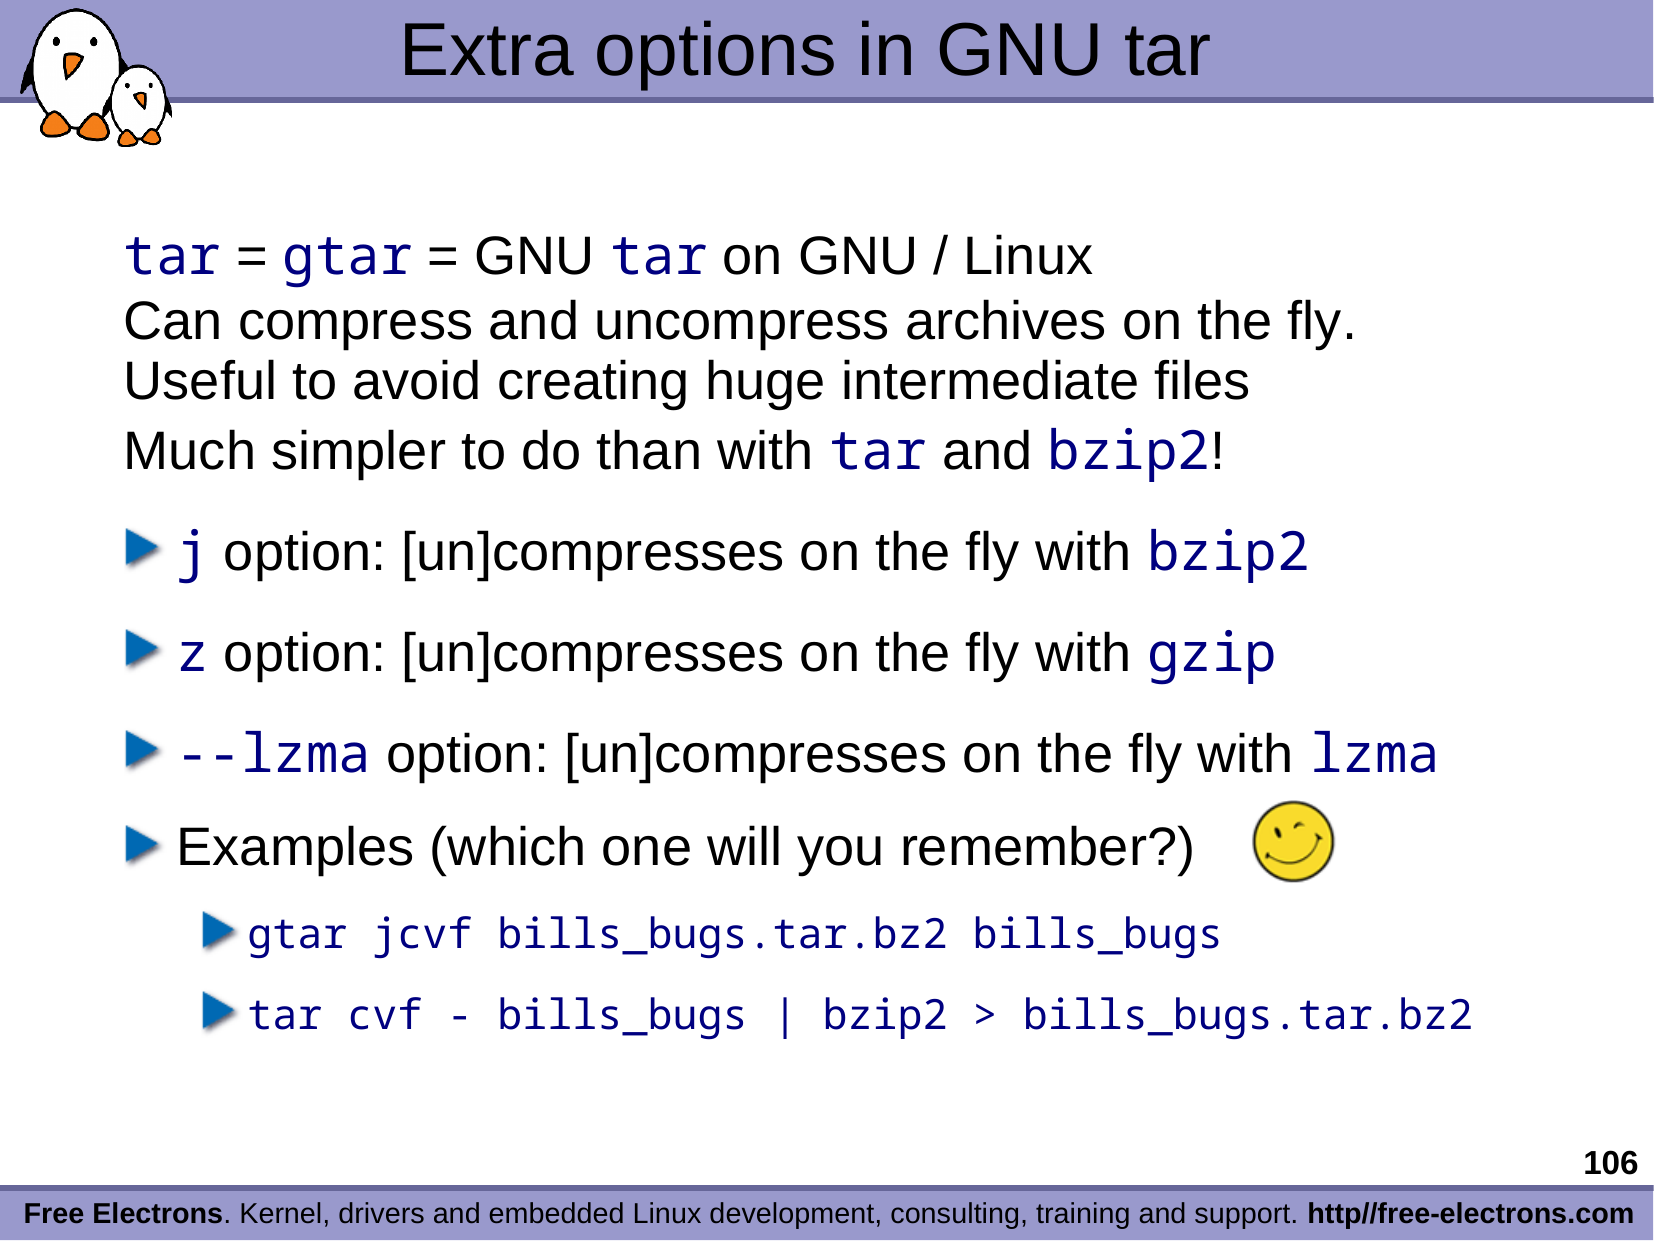

# Extra options in GNU tar
tar = gtar = GNU tar on GNU / Linux
Can compress and uncompress archives on the fly. Useful to avoid creating huge intermediate files
Much simpler to do than with tar and bzip2!
j option: [un]compresses on the fly with bzip2
z option: [un]compresses on the fly with gzip
--lzma option: [un]compresses on the fly with lzma
Examples (which one will you remember?)
gtar jcvf bills_bugs.tar.bz2 bills_bugs
tar cvf - bills_bugs | bzip2 > bills_bugs.tar.bz2